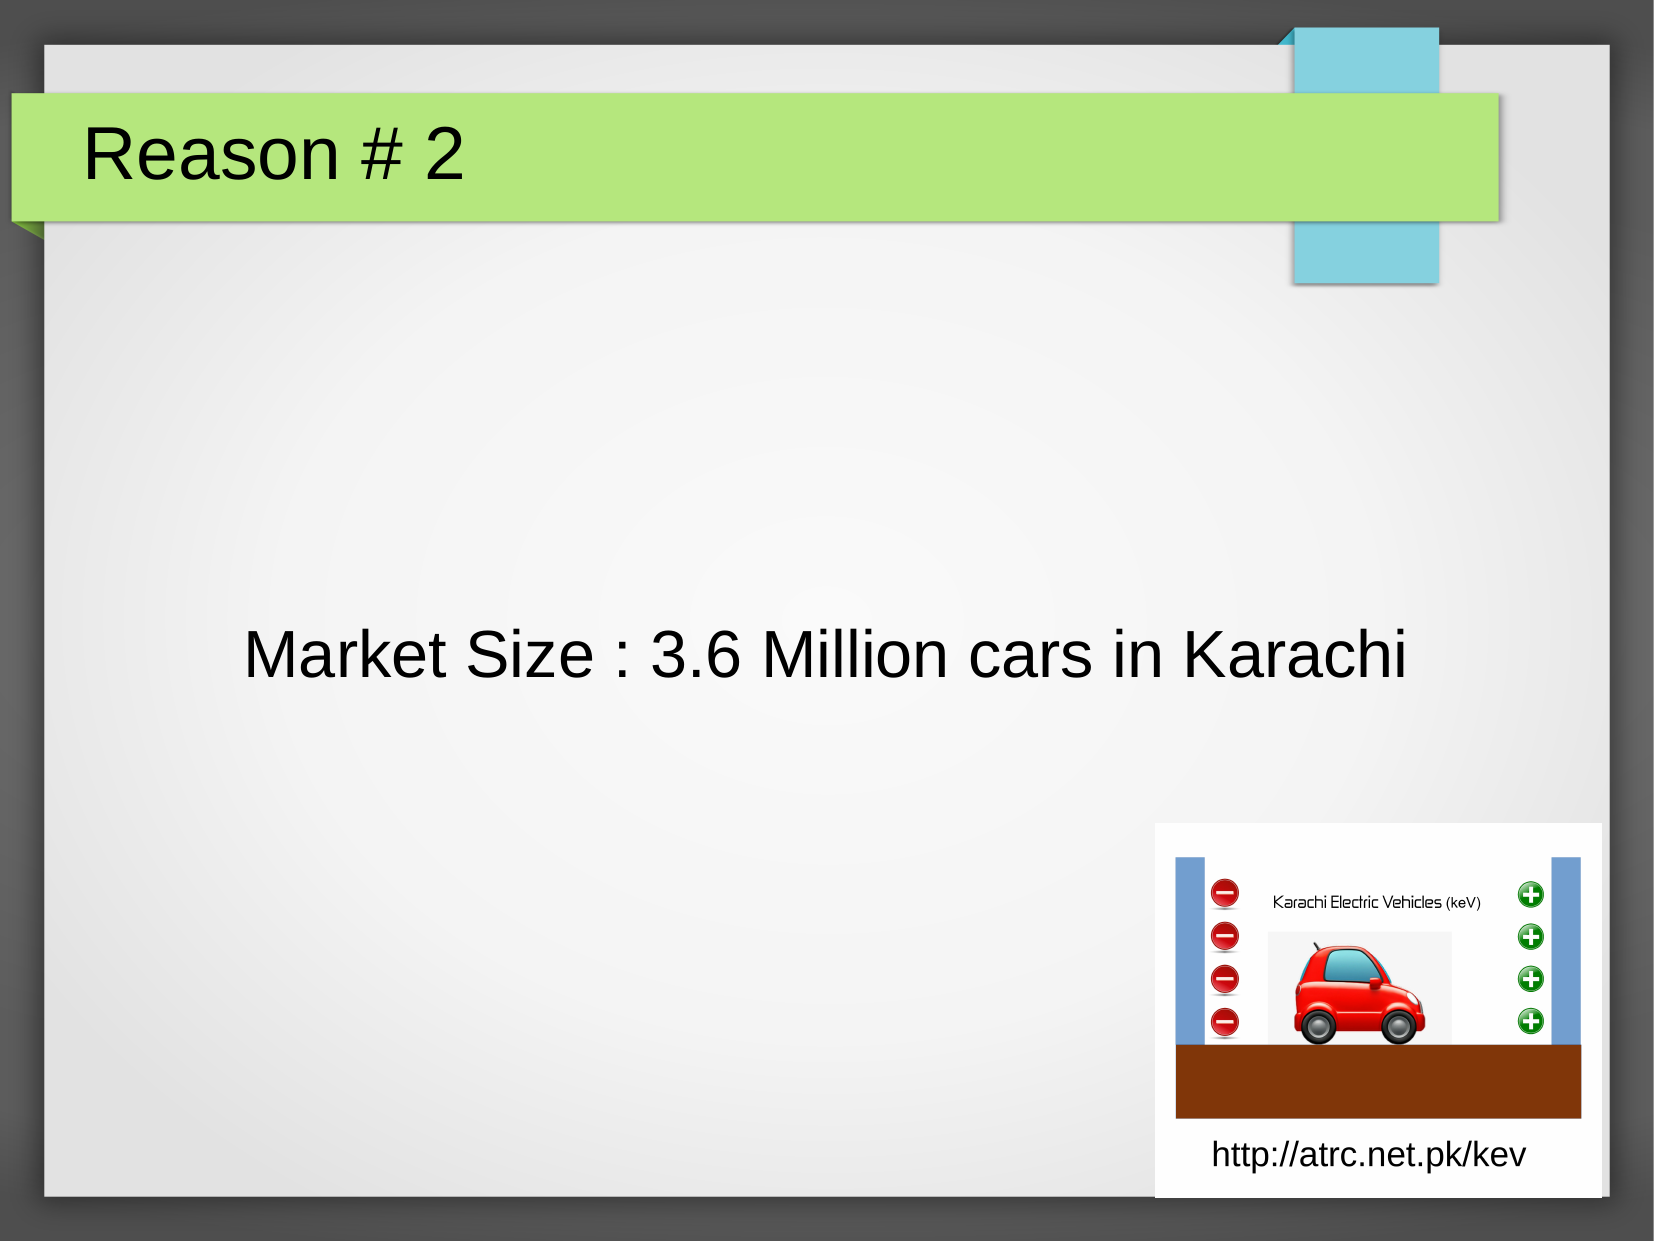

# Reason # 2
Market Size : 3.6 Million cars in Karachi